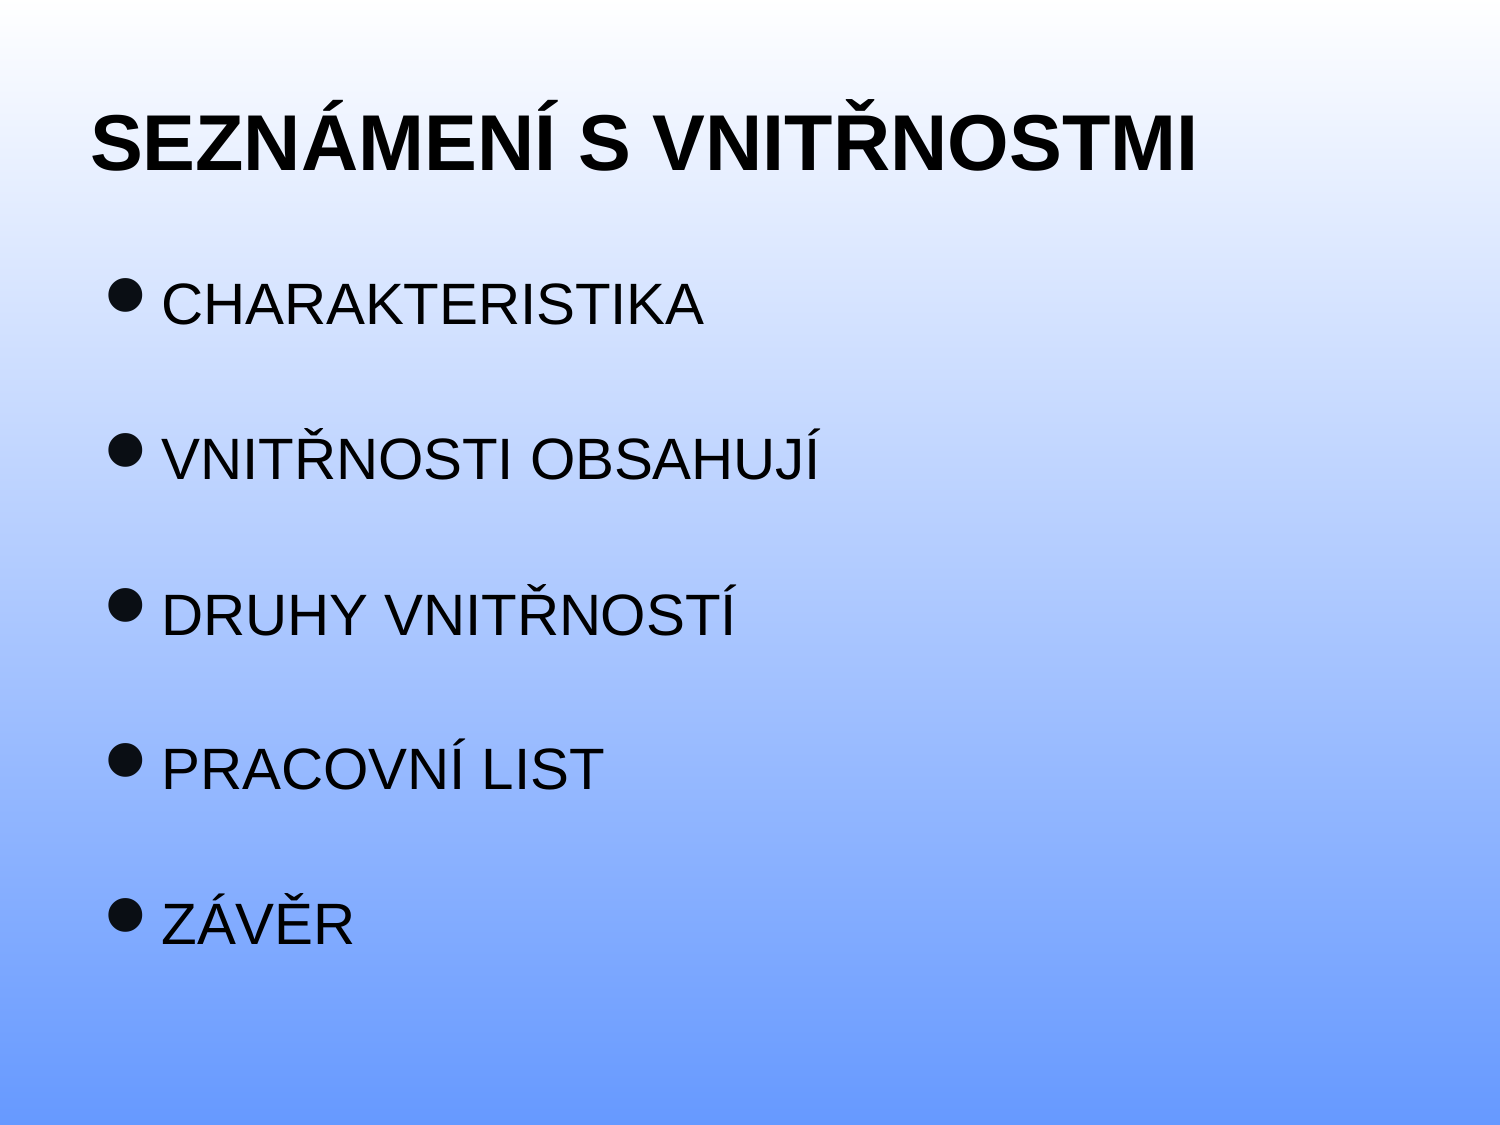

# SEZNÁMENÍ S VNITŘNOSTMI
CHARAKTERISTIKA
VNITŘNOSTI OBSAHUJÍ
DRUHY VNITŘNOSTÍ
PRACOVNÍ LIST
ZÁVĚR